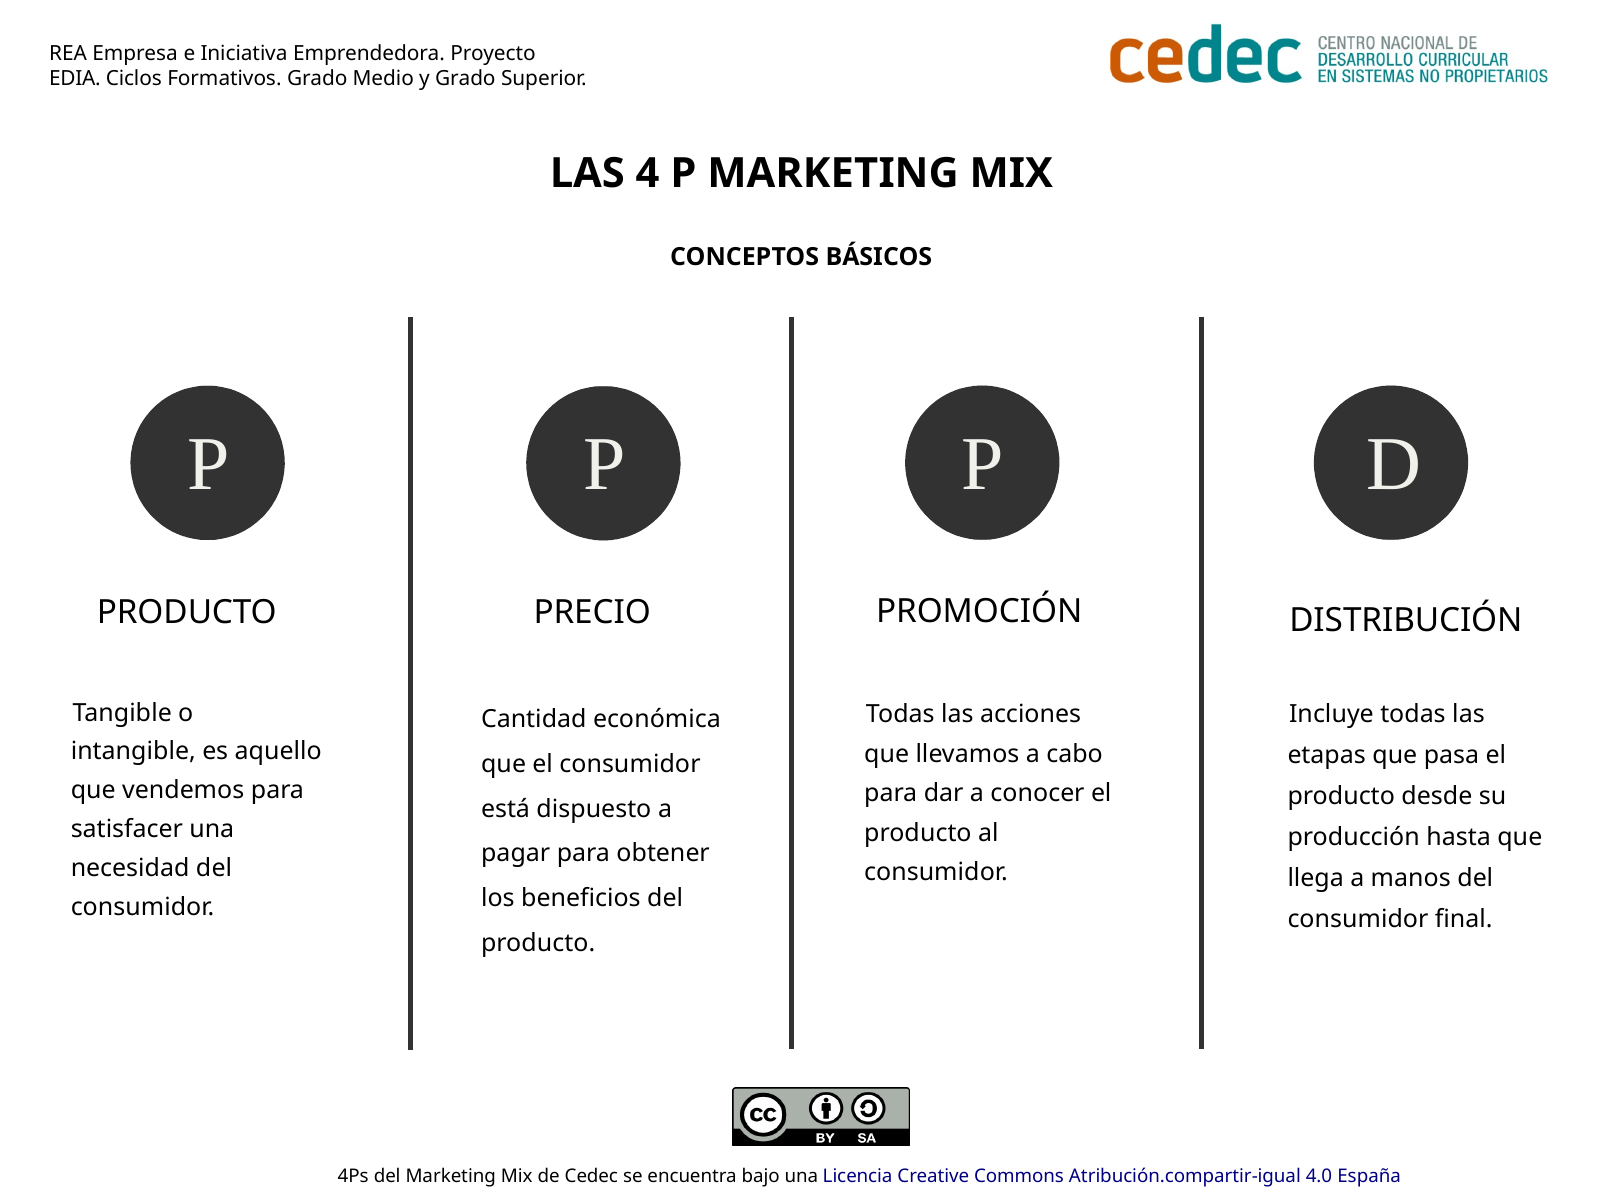

REA Empresa e Iniciativa Emprendedora. Proyecto EDIA. Ciclos Formativos. Grado Medio y Grado Superior.
# LAS 4 P MARKETING MIX CONCEPTOS BÁSICOS
P
D
P
P
PROMOCIÓN
PRODUCTO
PRECIO
DISTRIBUCIÓN
Cantidad económica que el consumidor está dispuesto a pagar para obtener los beneficios del producto.
Tangible o intangible, es aquello que vendemos para satisfacer una necesidad del consumidor.
Incluye todas las etapas que pasa el producto desde su producción hasta que llega a manos del consumidor final.
Todas las acciones que llevamos a cabo para dar a conocer el producto al consumidor.
 4Ps del Marketing Mix de Cedec se encuentra bajo una Licencia Creative Commons Atribución.compartir-igual 4.0 España